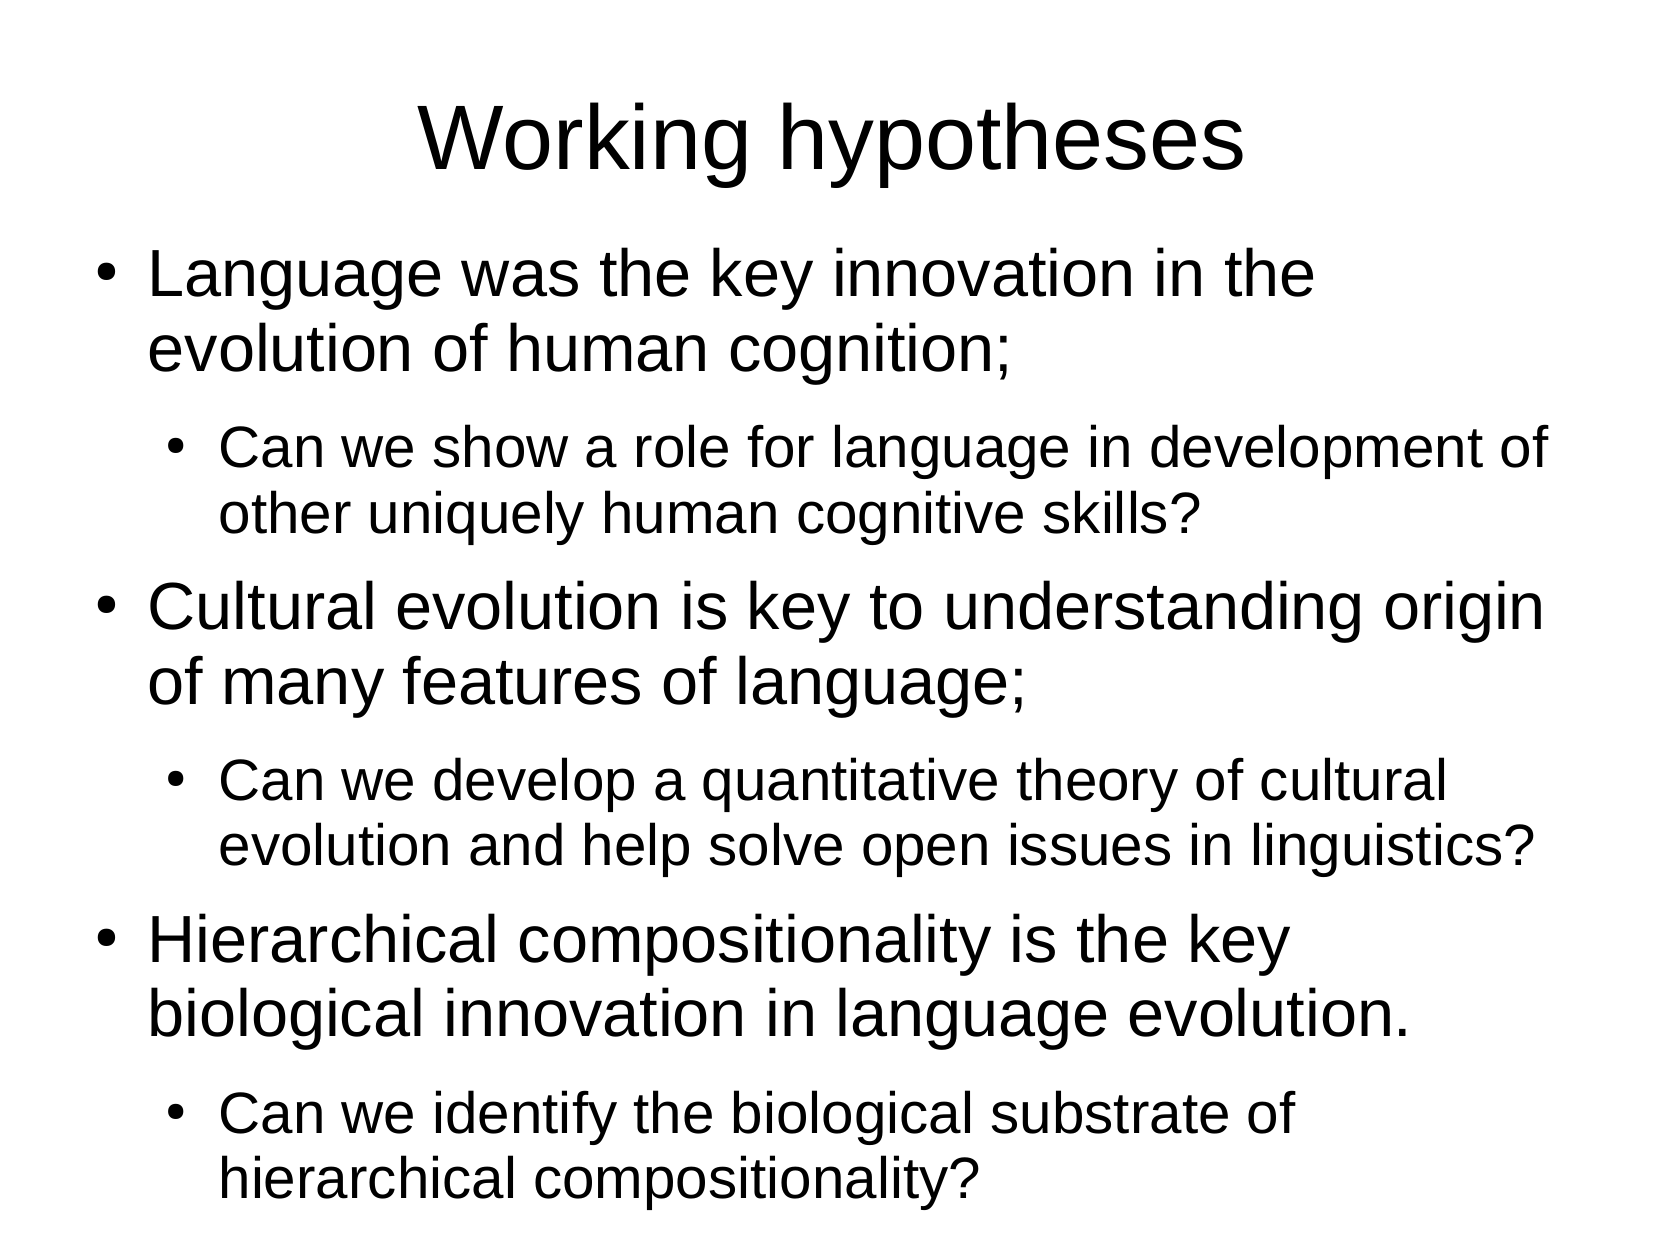

# Working hypotheses
Language was the key innovation in the evolution of human cognition;
Can we show a role for language in development of other uniquely human cognitive skills?
Cultural evolution is key to understanding origin of many features of language;
Can we develop a quantitative theory of cultural evolution and help solve open issues in linguistics?
Hierarchical compositionality is the key biological innovation in language evolution.
Can we identify the biological substrate of hierarchical compositionality?